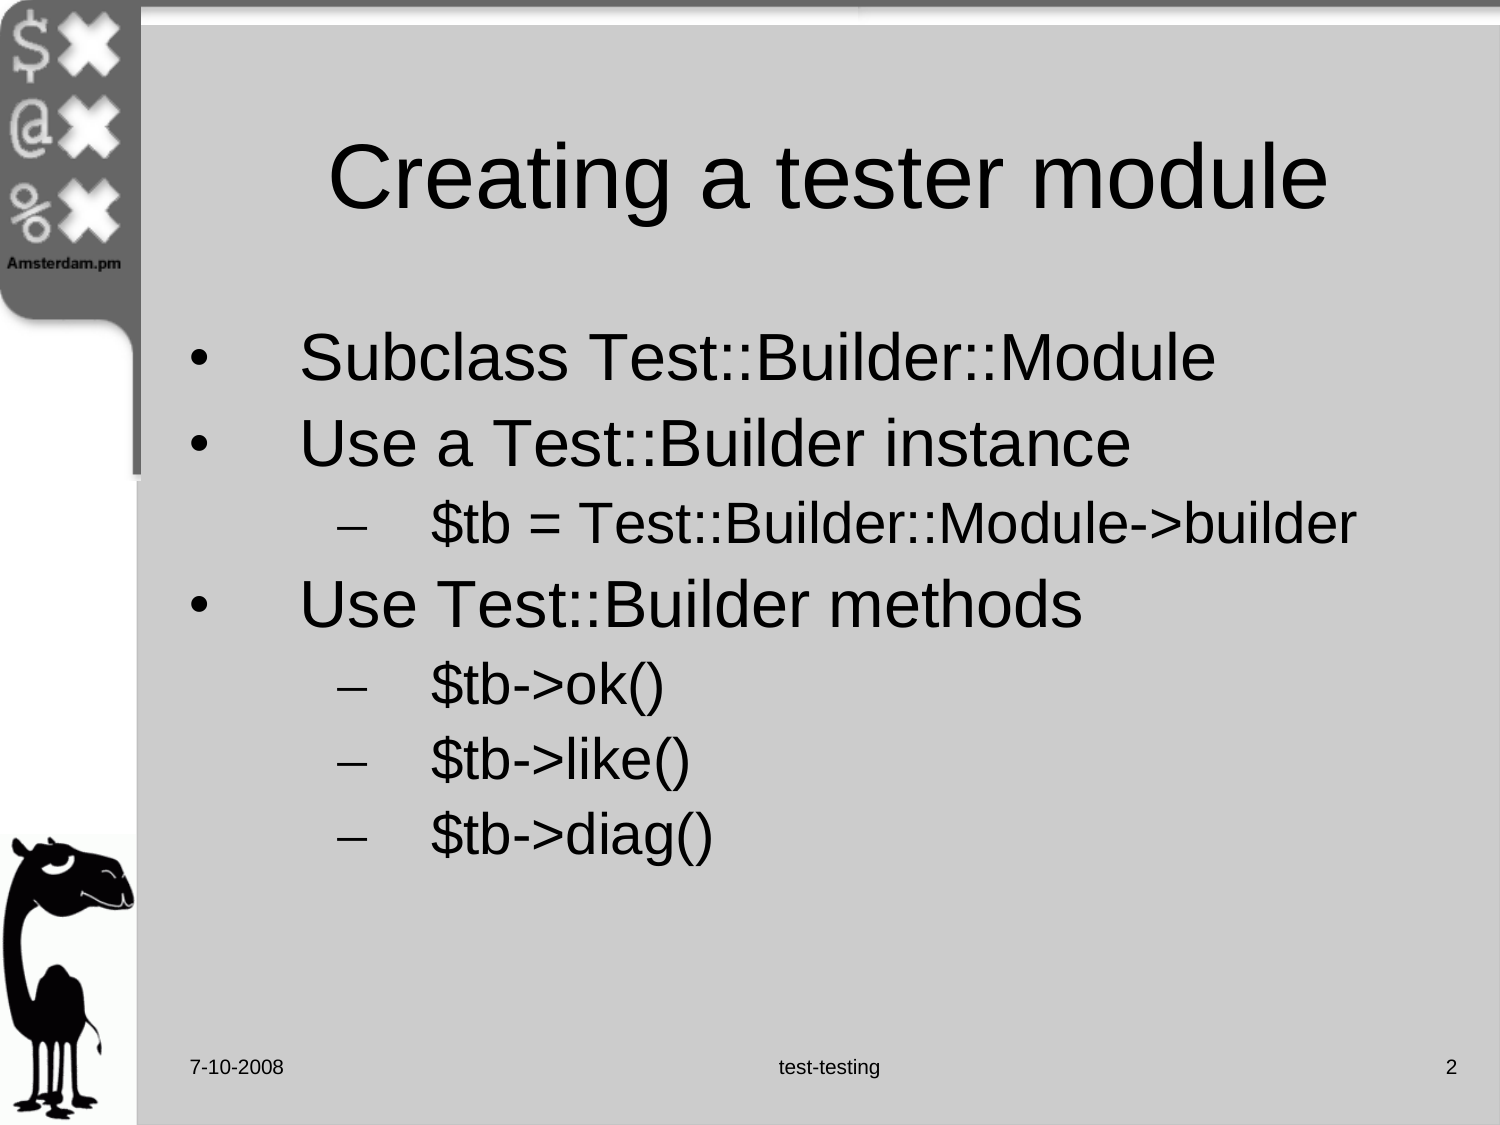

# Creating a tester module
Subclass Test::Builder::Module
Use a Test::Builder instance
$tb = Test::Builder::Module->builder
Use Test::Builder methods
$tb->ok()
$tb->like()
$tb->diag()
7-10-2008
test-testing
2